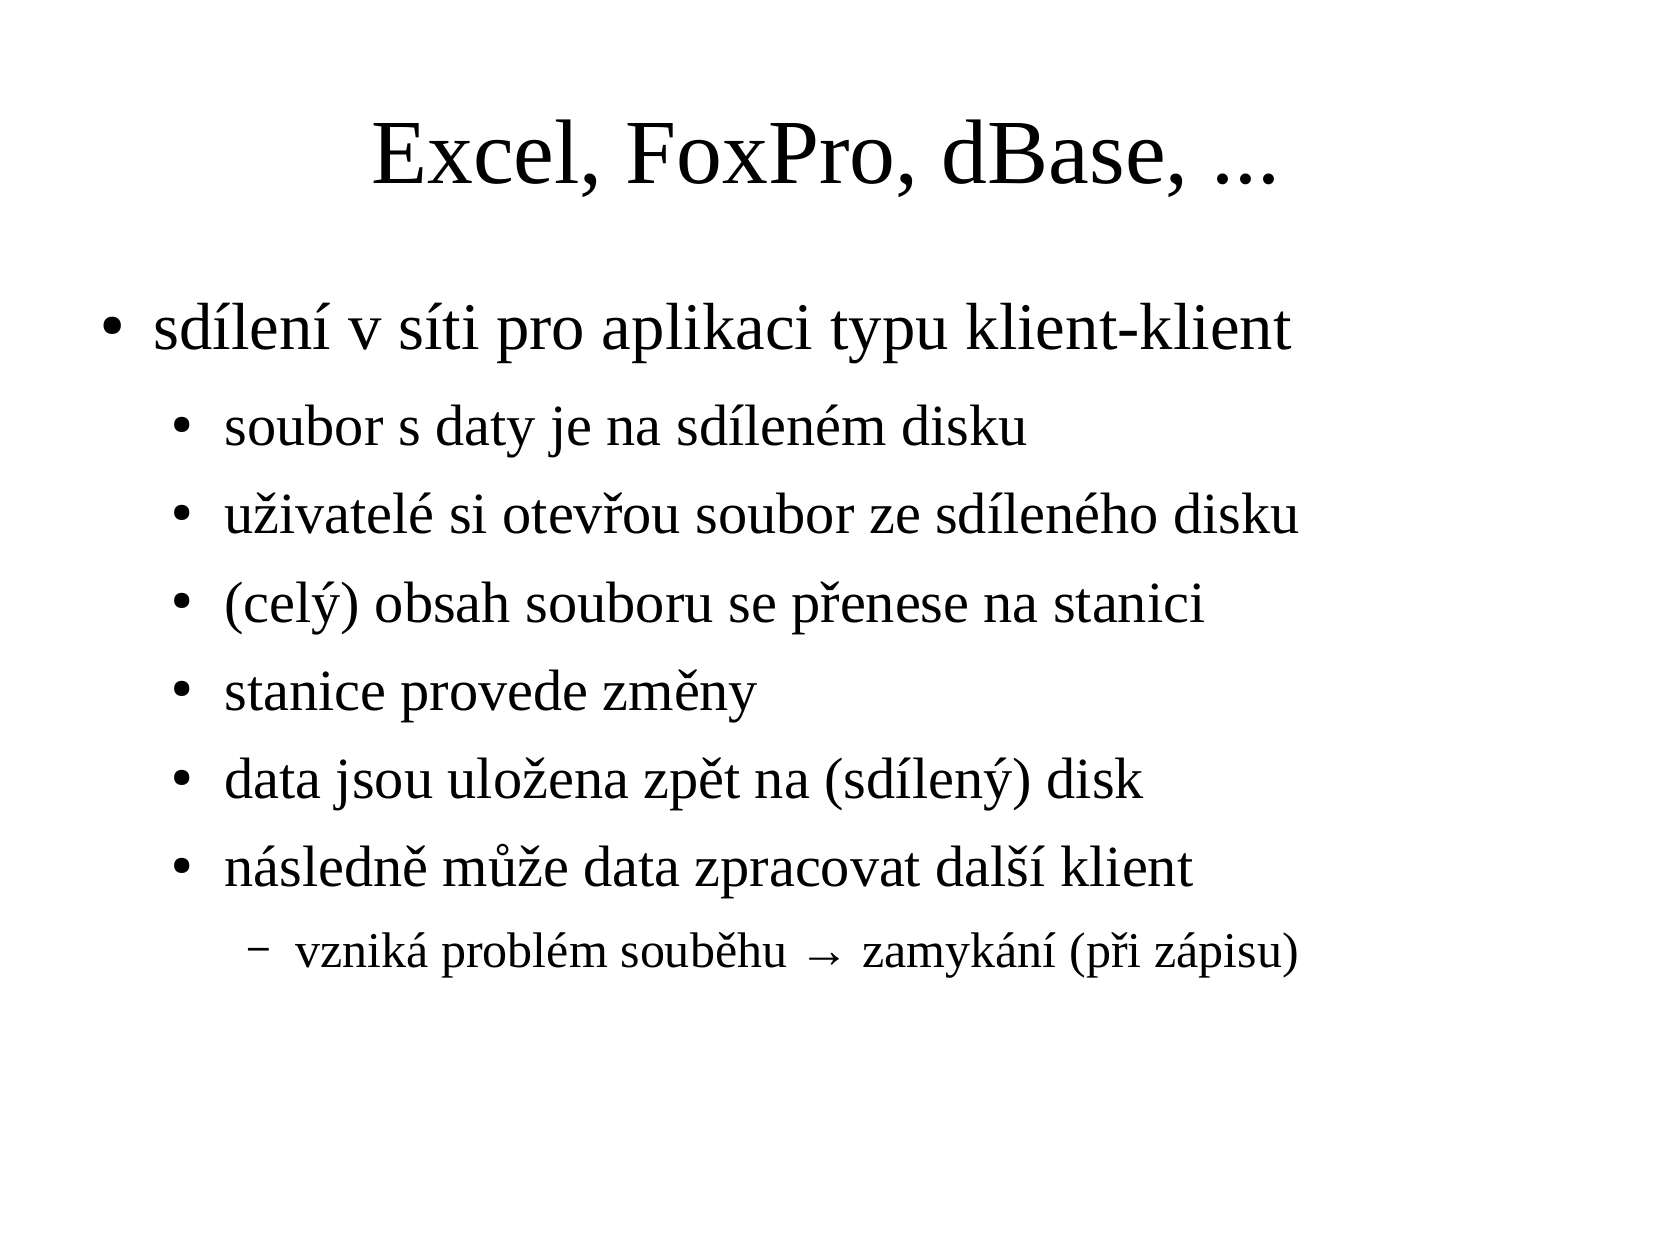

# Excel, FoxPro, dBase, ...
sdílení v síti pro aplikaci typu klient-klient
soubor s daty je na sdíleném disku
uživatelé si otevřou soubor ze sdíleného disku
(celý) obsah souboru se přenese na stanici
stanice provede změny
data jsou uložena zpět na (sdílený) disk
následně může data zpracovat další klient
vzniká problém souběhu → zamykání (při zápisu)